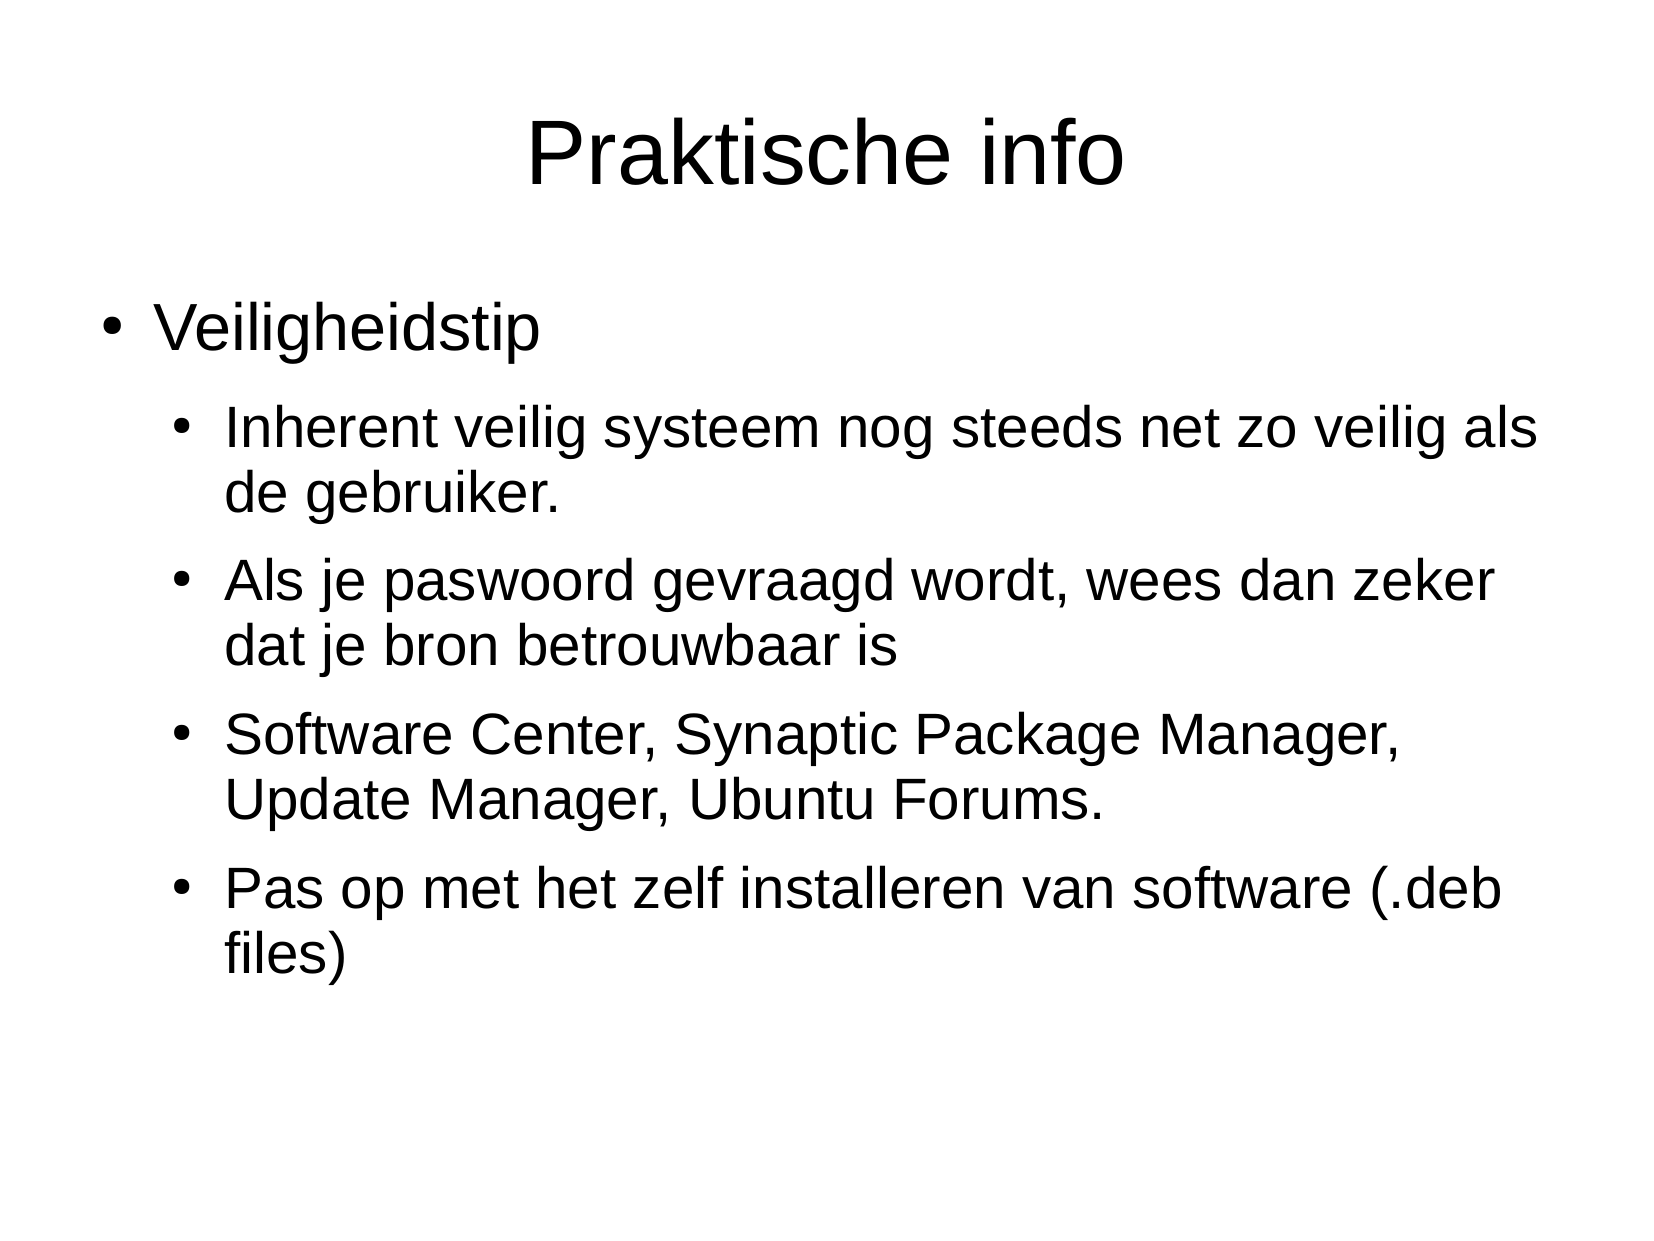

# Praktische info
Veiligheidstip
Inherent veilig systeem nog steeds net zo veilig als de gebruiker.
Als je paswoord gevraagd wordt, wees dan zeker dat je bron betrouwbaar is
Software Center, Synaptic Package Manager, Update Manager, Ubuntu Forums.
Pas op met het zelf installeren van software (.deb files)